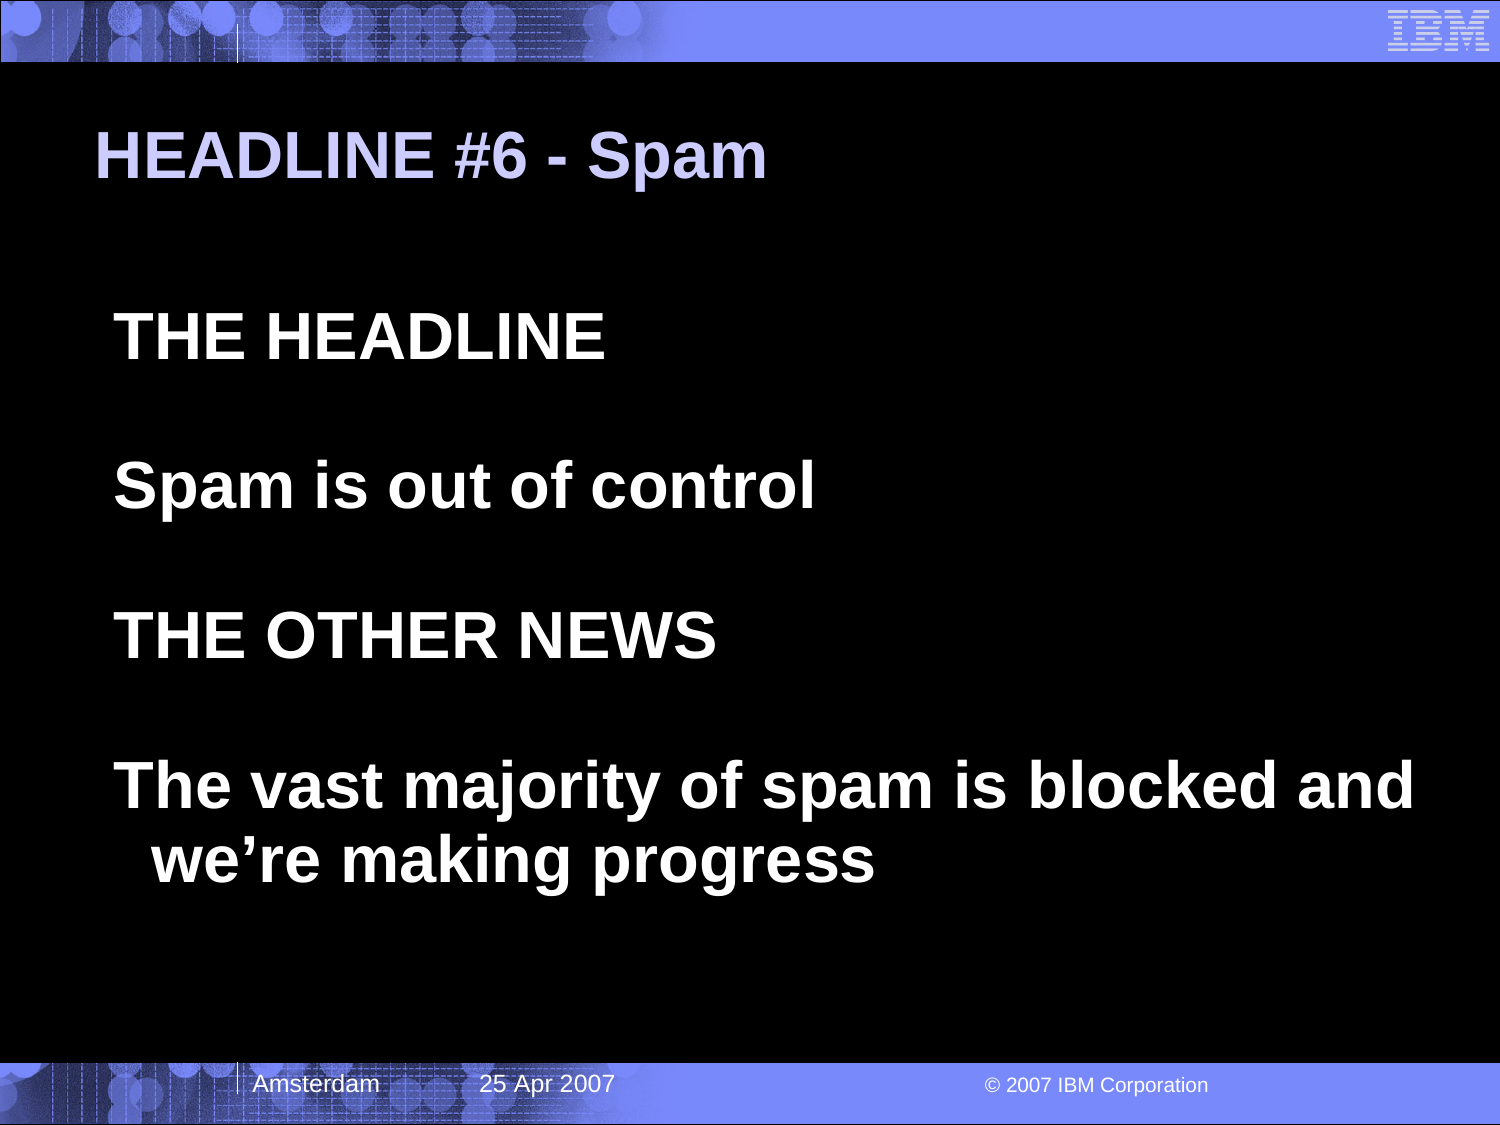

# HEADLINE #6 - Spam
THE HEADLINE
Spam is out of control
THE OTHER NEWS
The vast majority of spam is blocked and we’re making progress